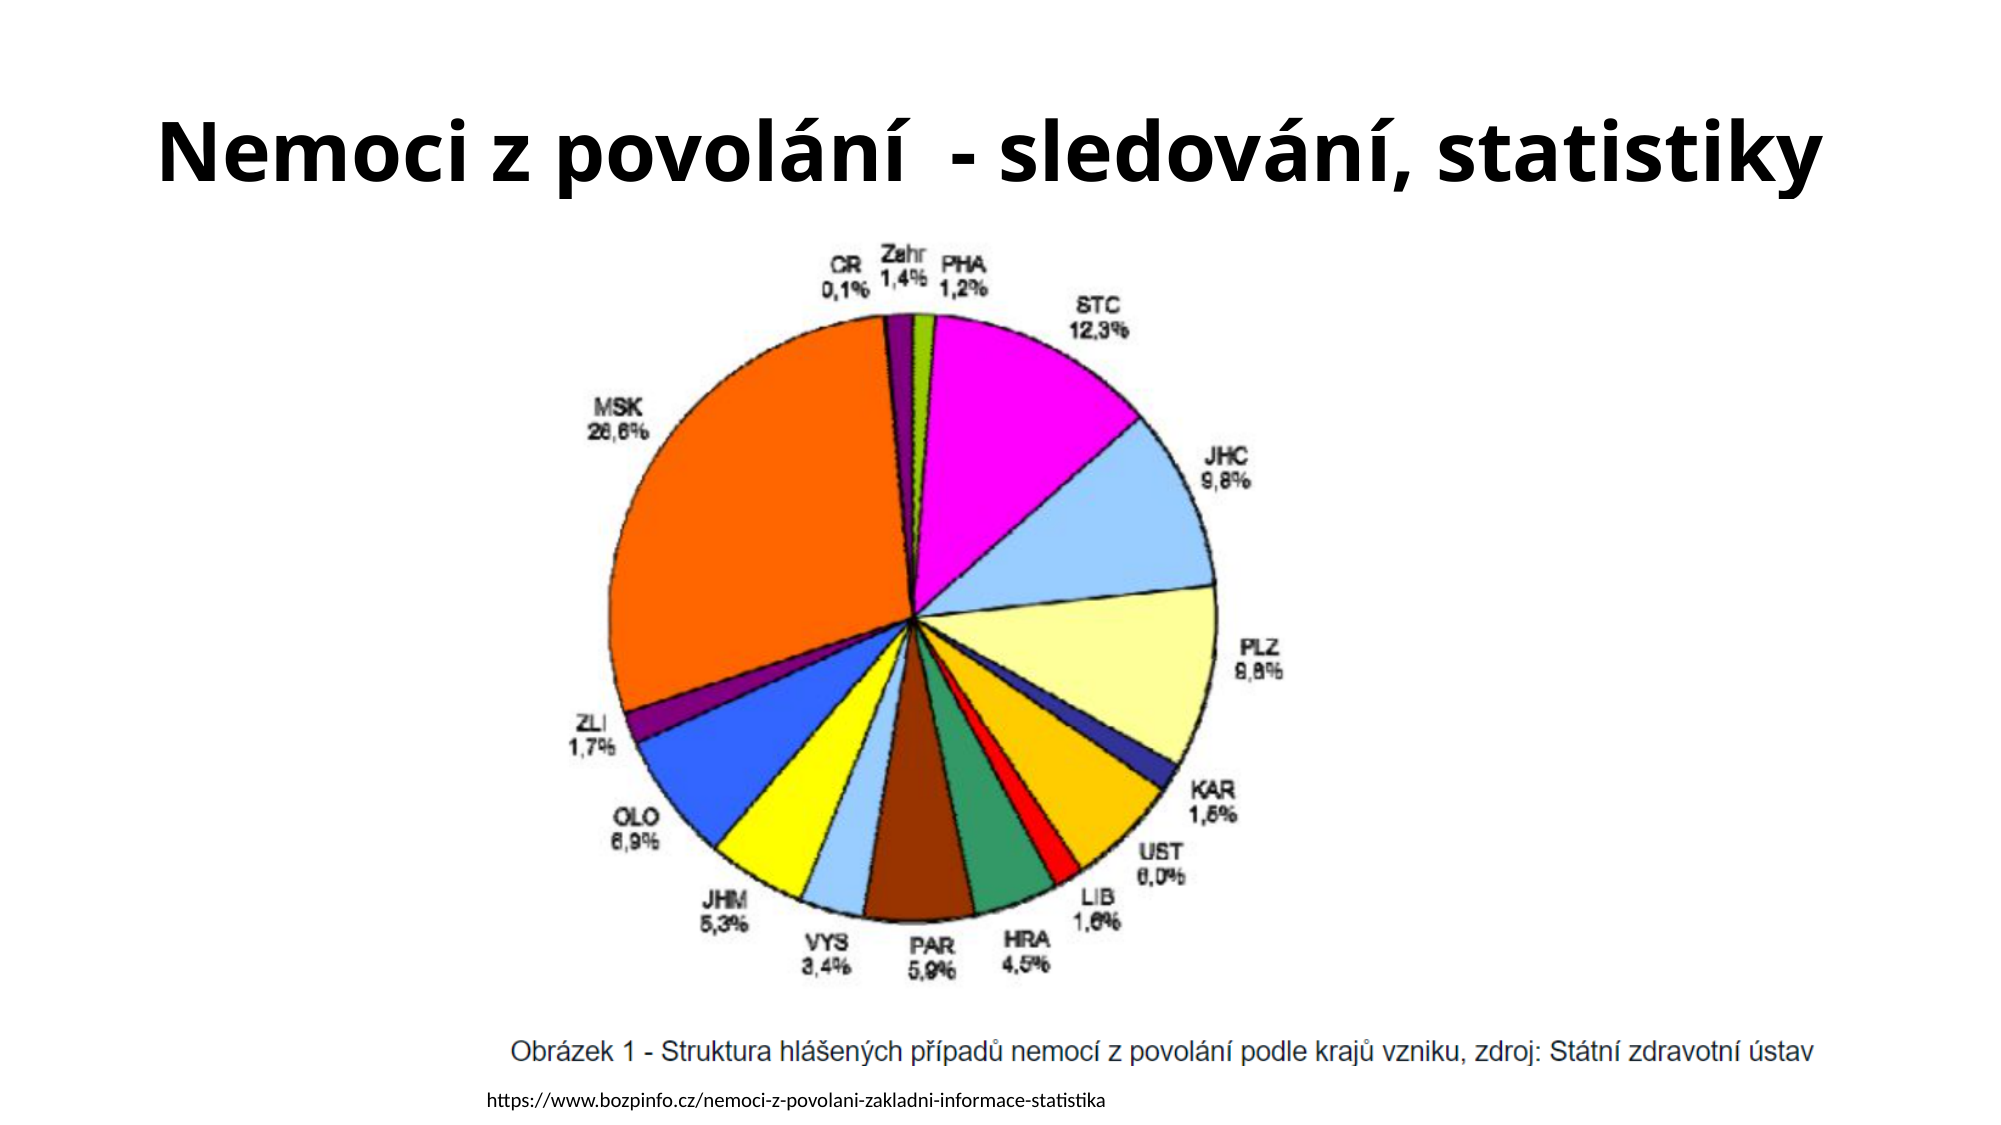

# Nemoci z povolání - sledování, statistiky
https://www.bozpinfo.cz/nemoci-z-povolani-zakladni-informace-statistika